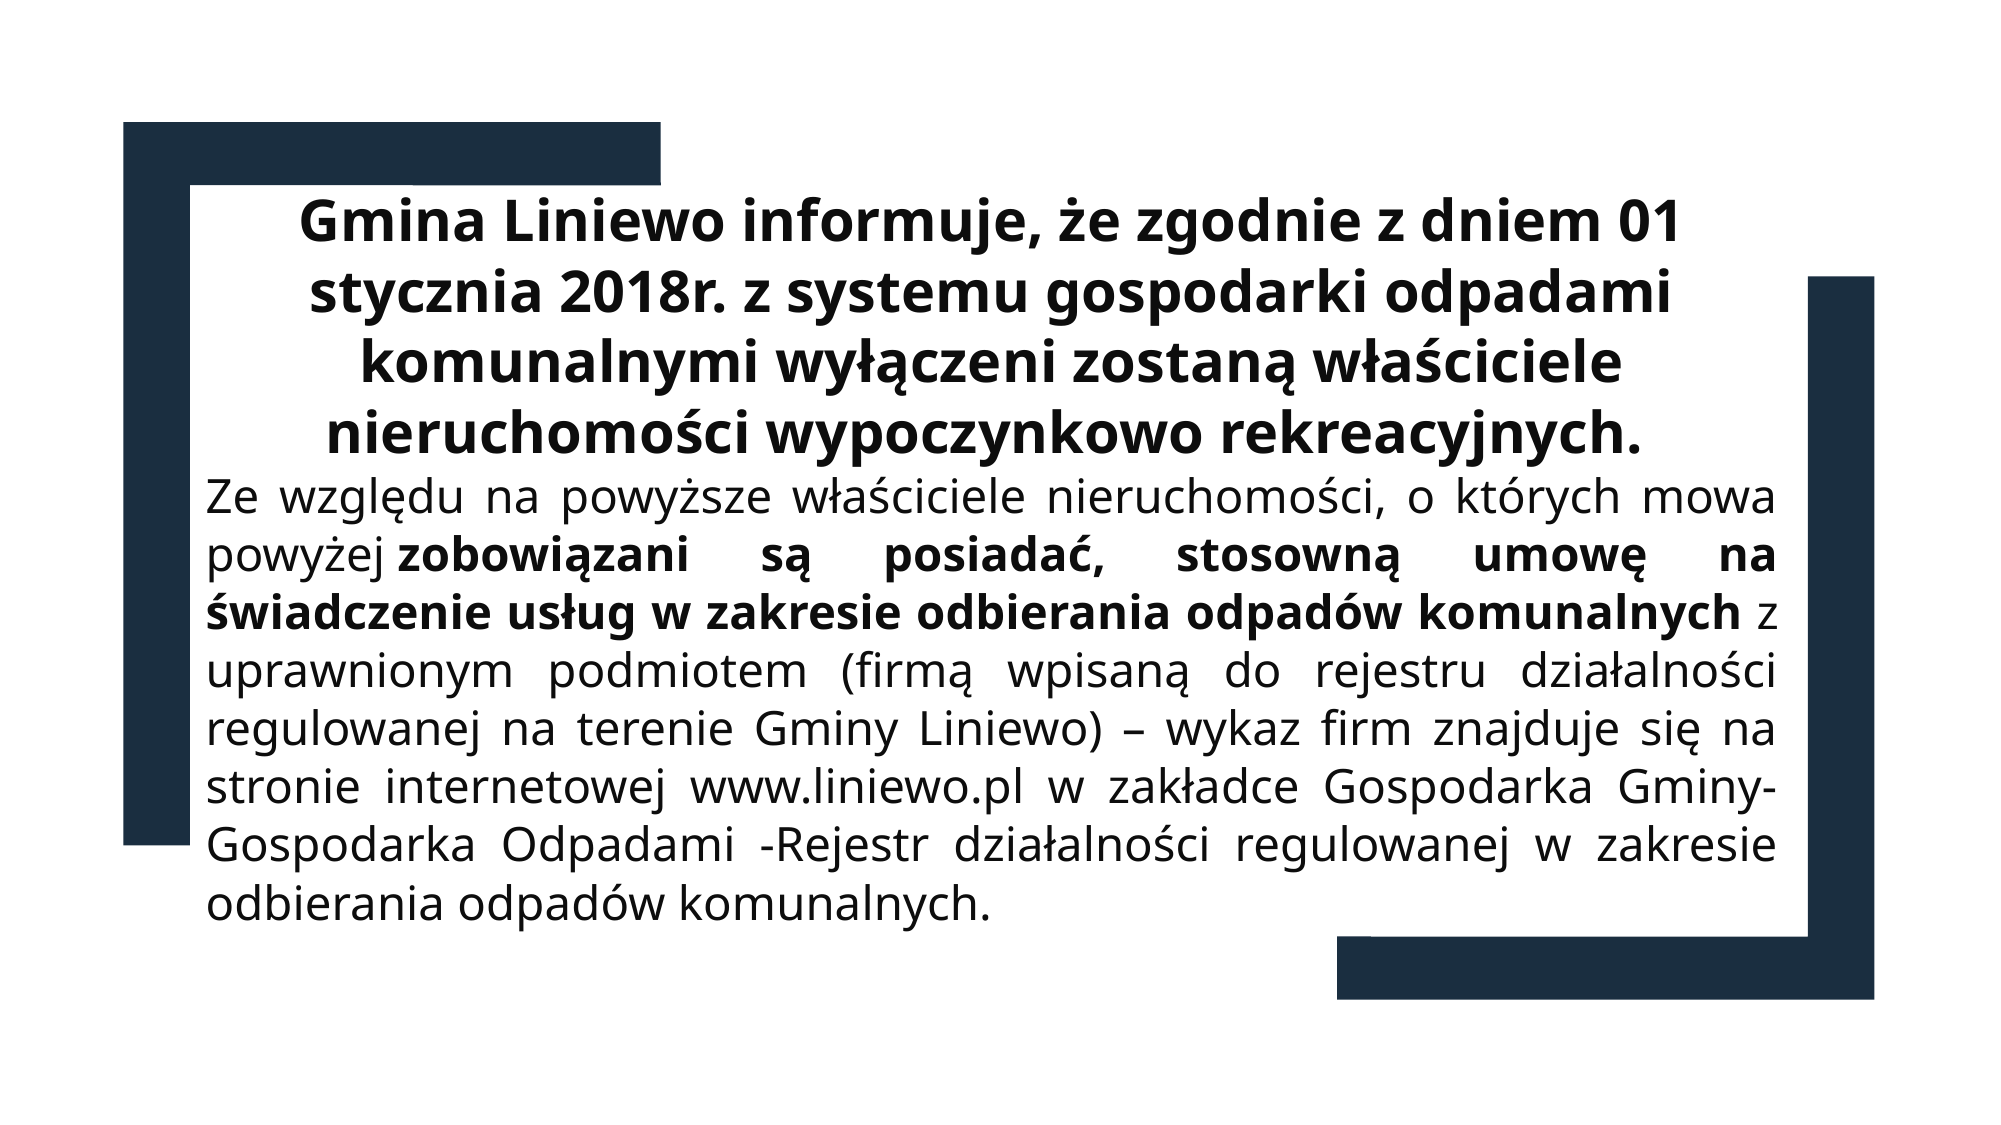

# Gmina Liniewo informuje, że zgodnie z dniem 01 stycznia 2018r. z systemu gospodarki odpadami komunalnymi wyłączeni zostaną właściciele nieruchomości wypoczynkowo rekreacyjnych.
Ze względu na powyższe właściciele nieruchomości, o których mowa powyżej zobowiązani są posiadać, stosowną umowę na świadczenie usług w zakresie odbierania odpadów komunalnych z uprawnionym podmiotem (firmą wpisaną do rejestru działalności regulowanej na terenie Gminy Liniewo) – wykaz firm znajduje się na stronie internetowej www.liniewo.pl w zakładce Gospodarka Gminy- Gospodarka Odpadami -Rejestr działalności regulowanej w zakresie odbierania odpadów komunalnych.